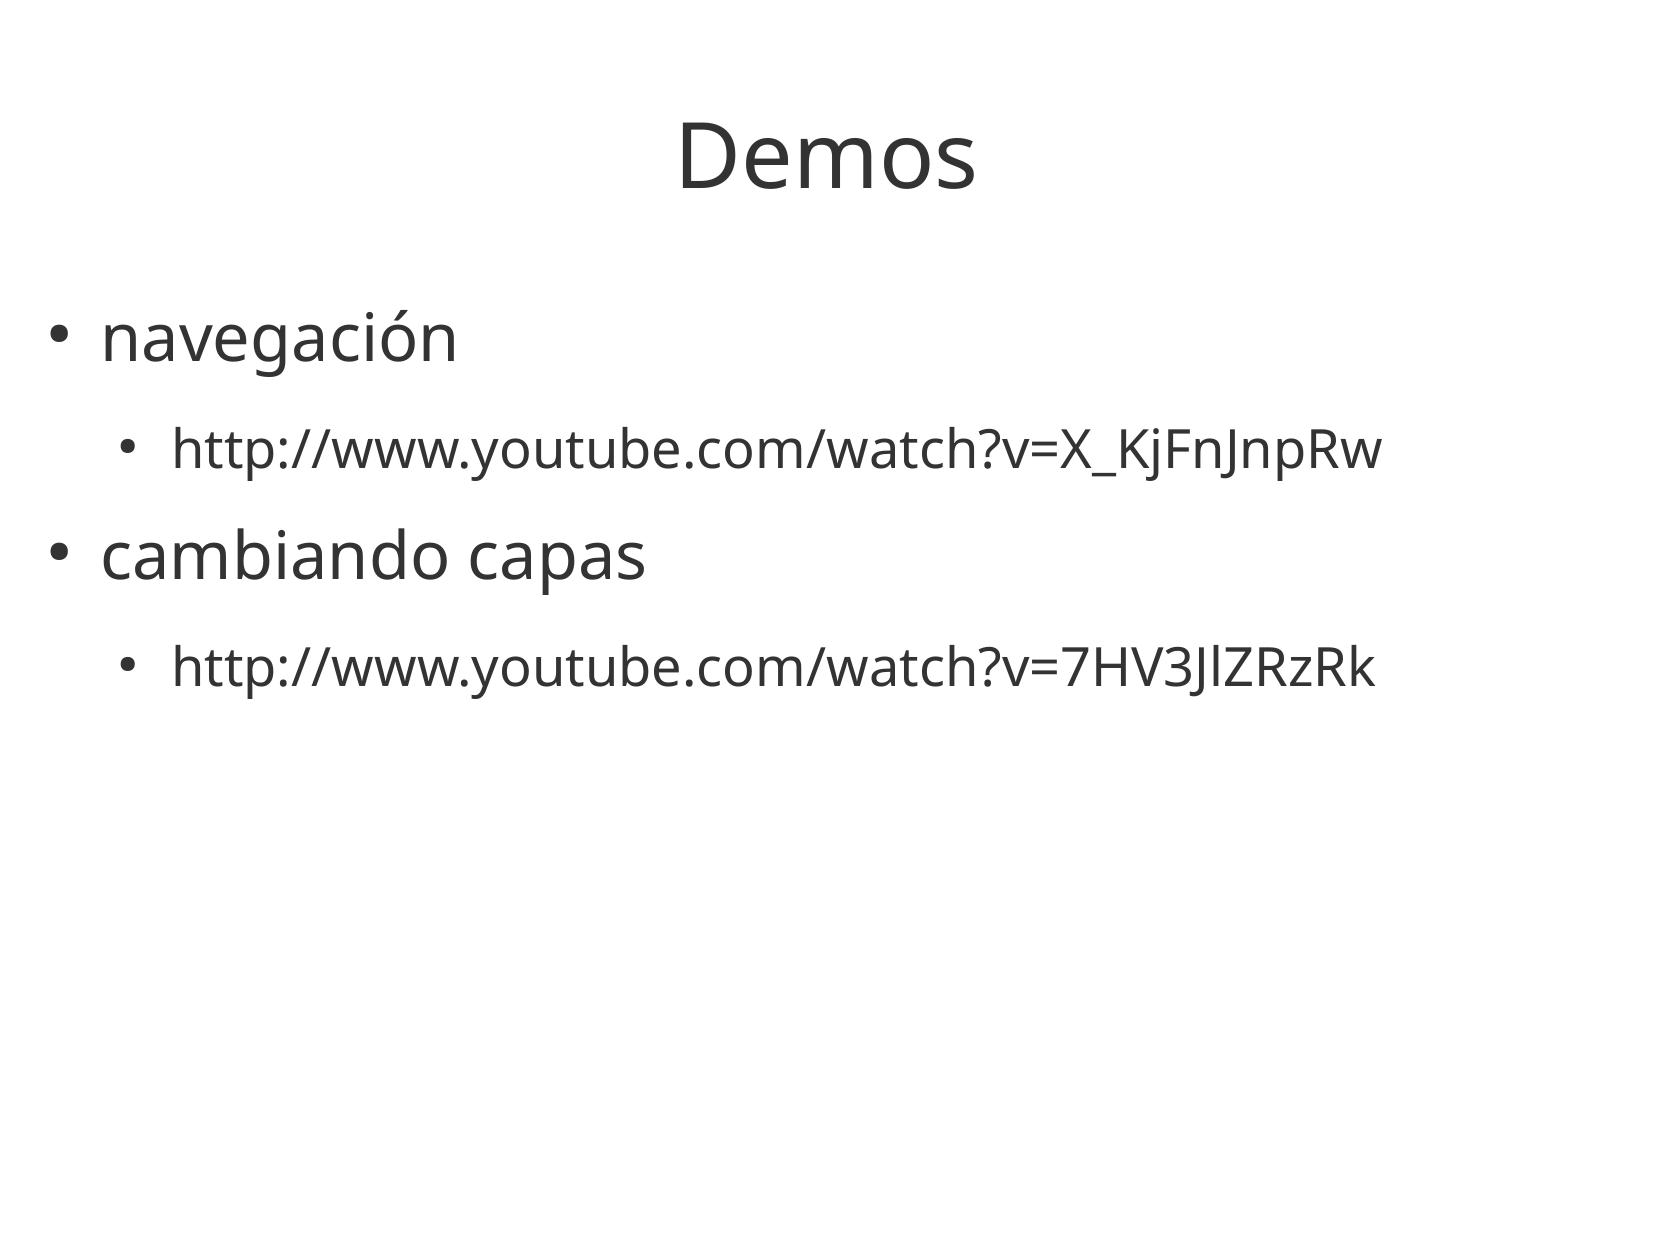

# Demos
navegación
http://www.youtube.com/watch?v=X_KjFnJnpRw
cambiando capas
http://www.youtube.com/watch?v=7HV3JlZRzRk